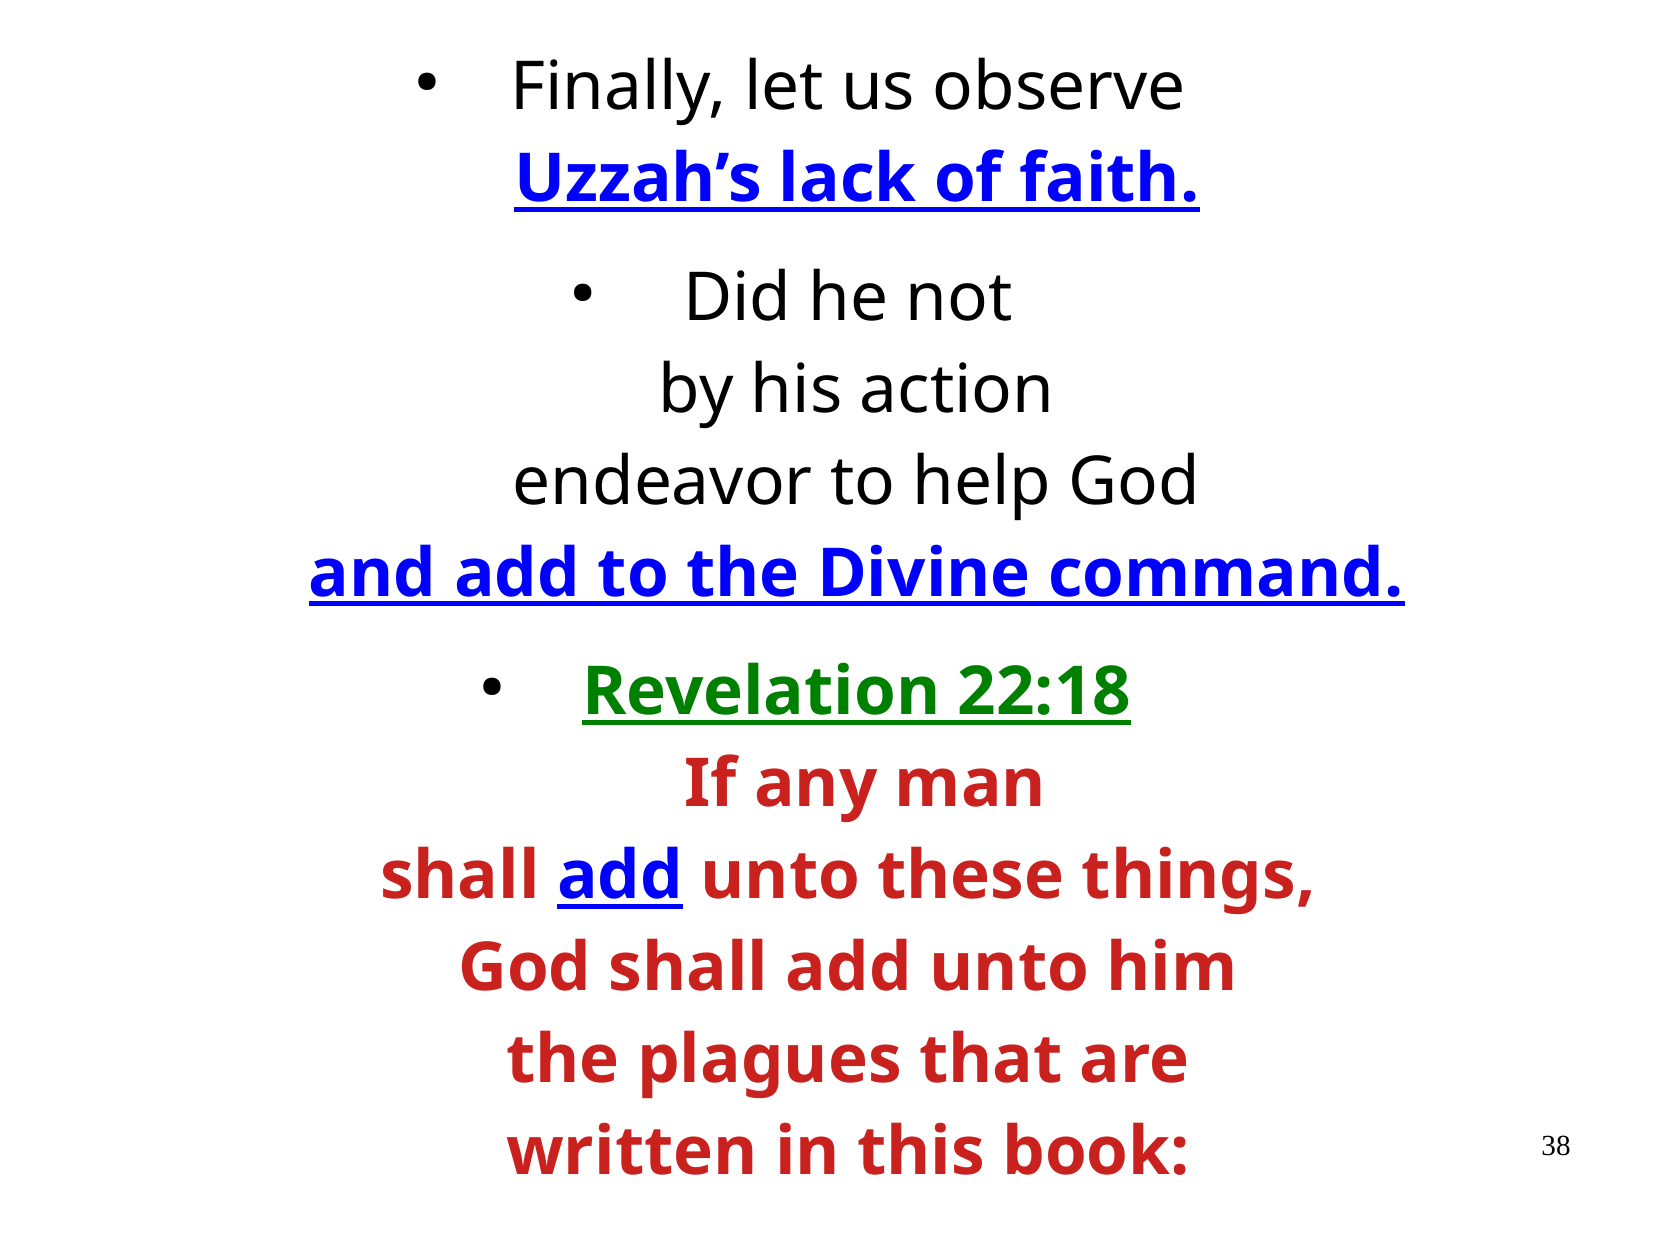

# Finally, let us observe Uzzah’s lack of faith.
Did he not
by his action
endeavor to help God
and add to the Divine command.
Revelation 22:18
 If any man
shall add unto these things,
God shall add unto him
the plagues that are
written in this book:
38